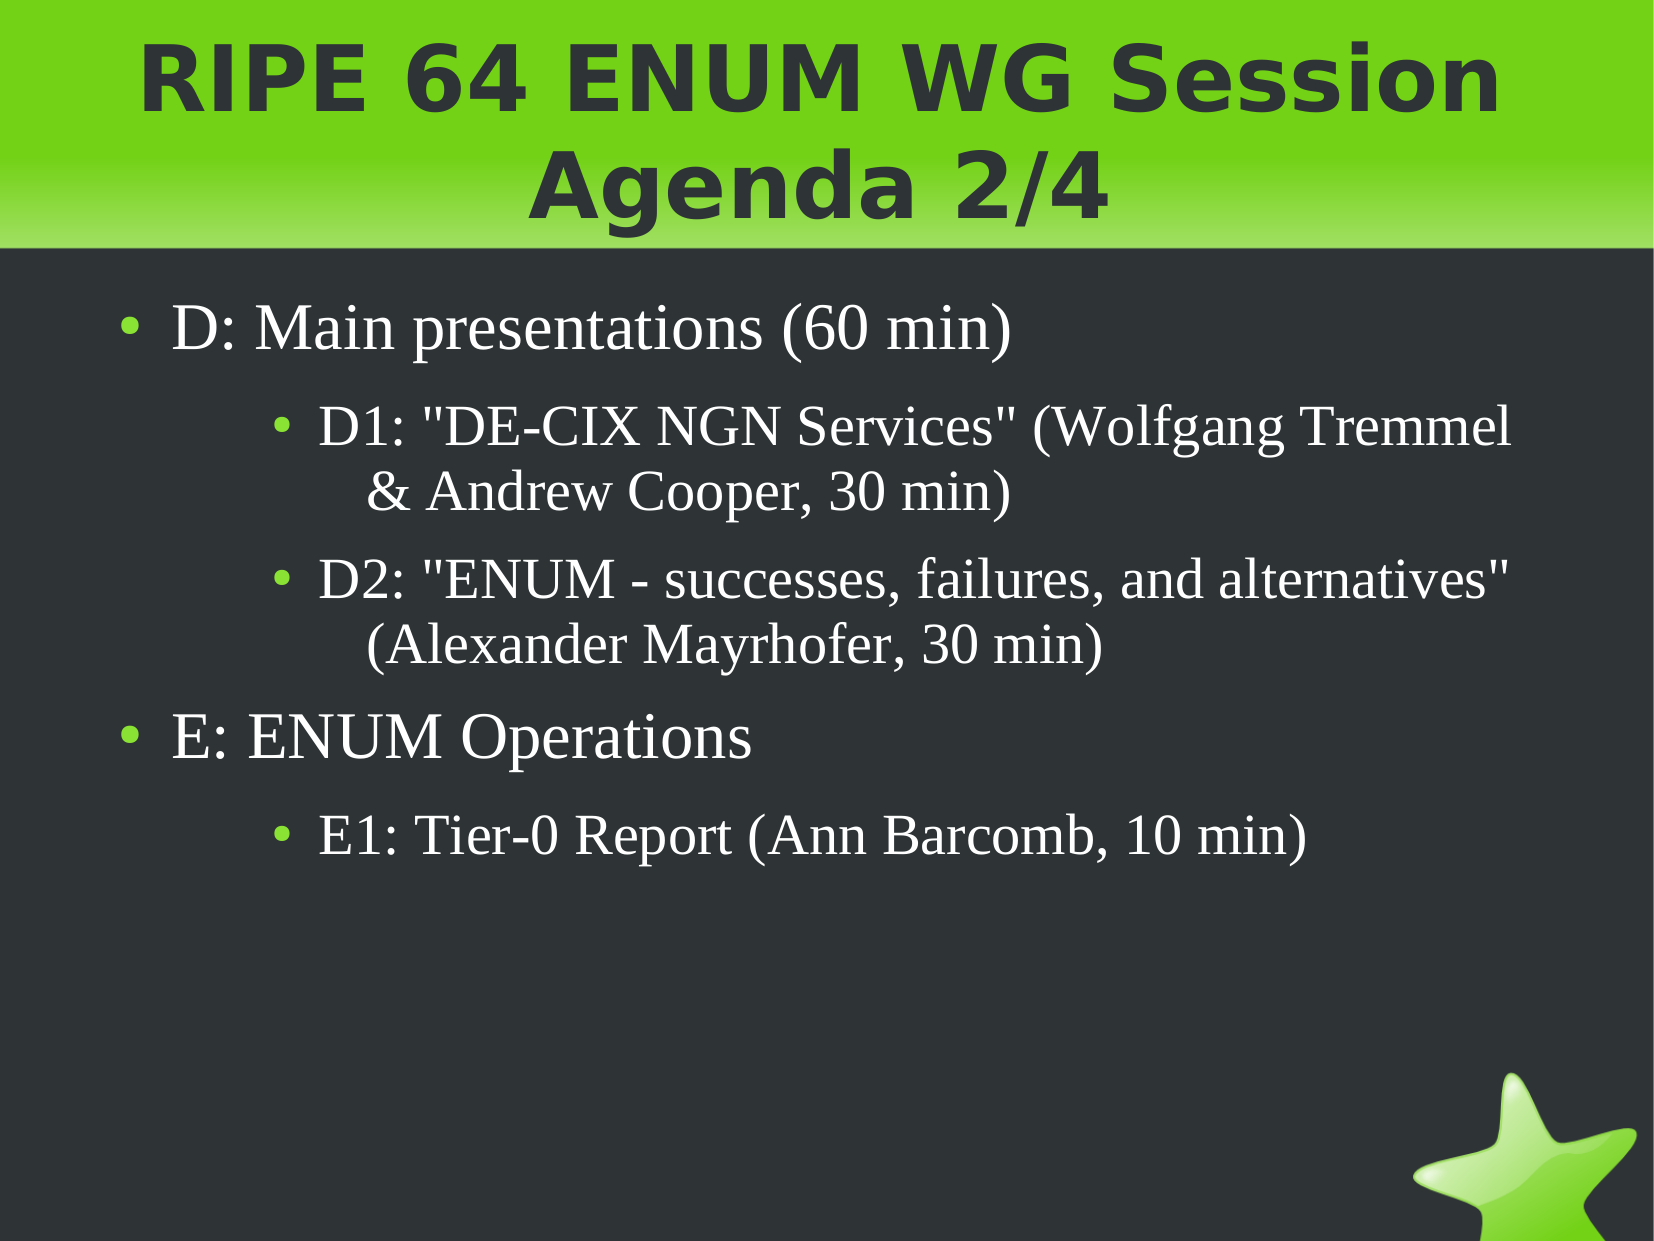

# RIPE 64 ENUM WG Session Agenda 2/4
D: Main presentations (60 min)
D1: "DE-CIX NGN Services" (Wolfgang Tremmel & Andrew Cooper, 30 min)
D2: "ENUM - successes, failures, and alternatives" (Alexander Mayrhofer, 30 min)
E: ENUM Operations
E1: Tier-0 Report (Ann Barcomb, 10 min)